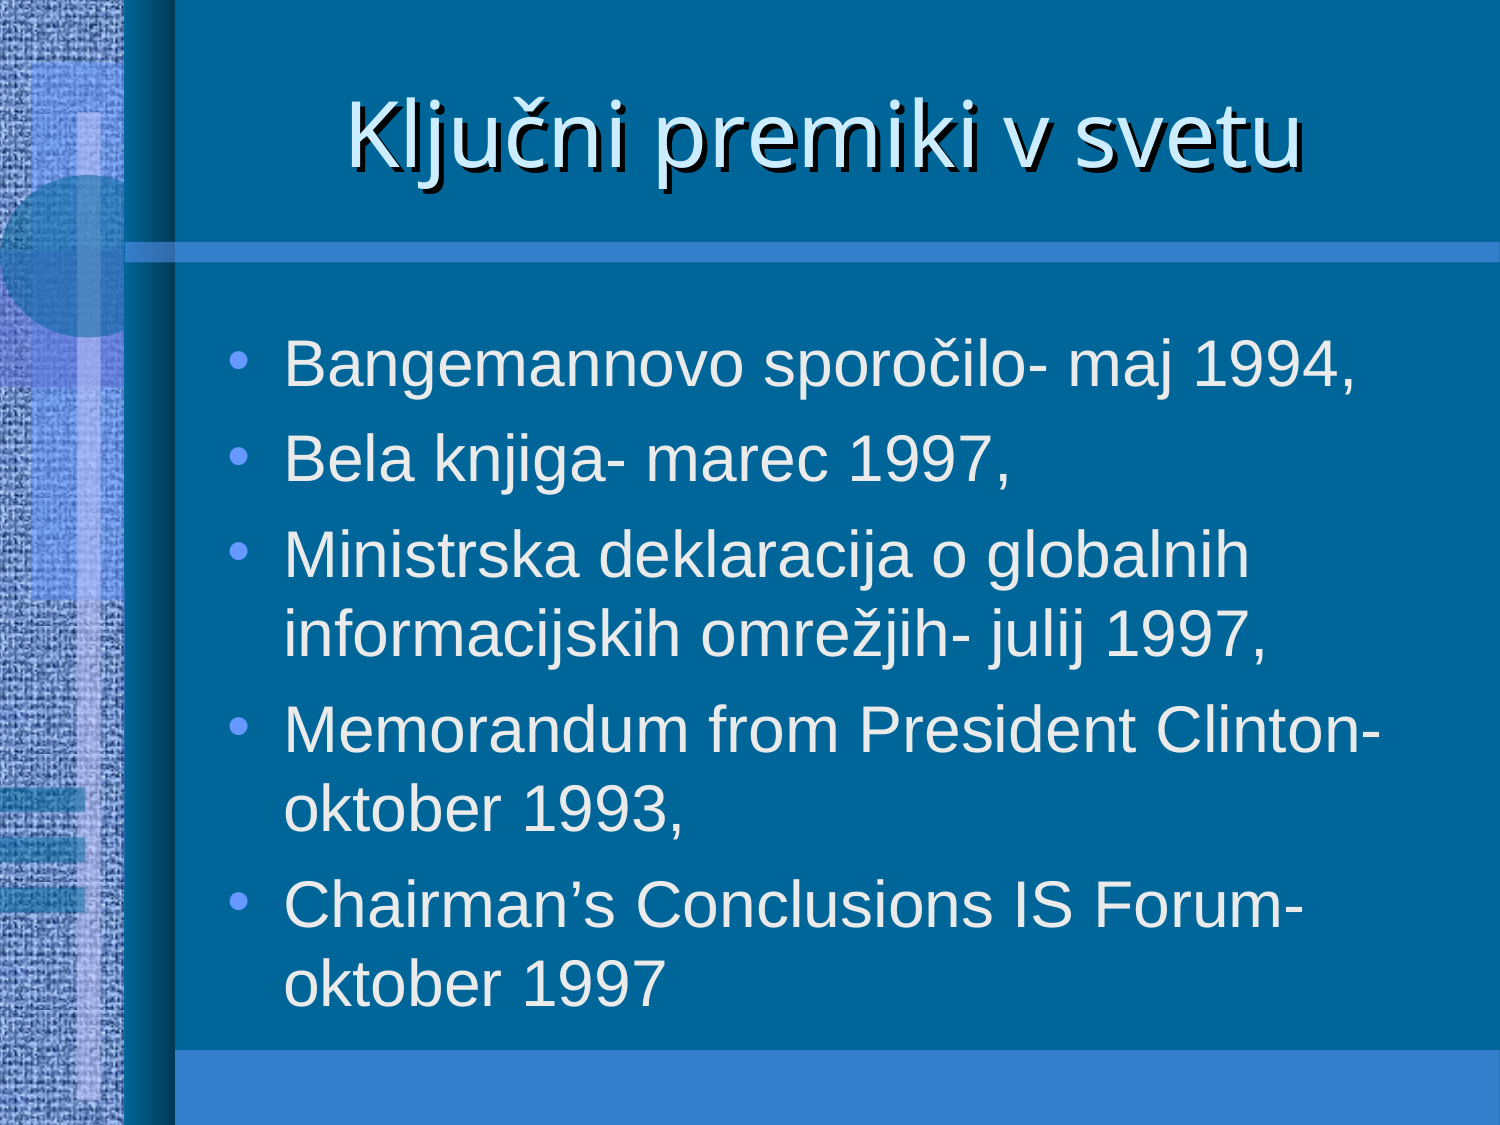

# Ključni premiki v svetu
Bangemannovo sporočilo- maj 1994,
Bela knjiga- marec 1997,
Ministrska deklaracija o globalnih informacijskih omrežjih- julij 1997,
Memorandum from President Clinton- oktober 1993,
Chairman’s Conclusions IS Forum- oktober 1997